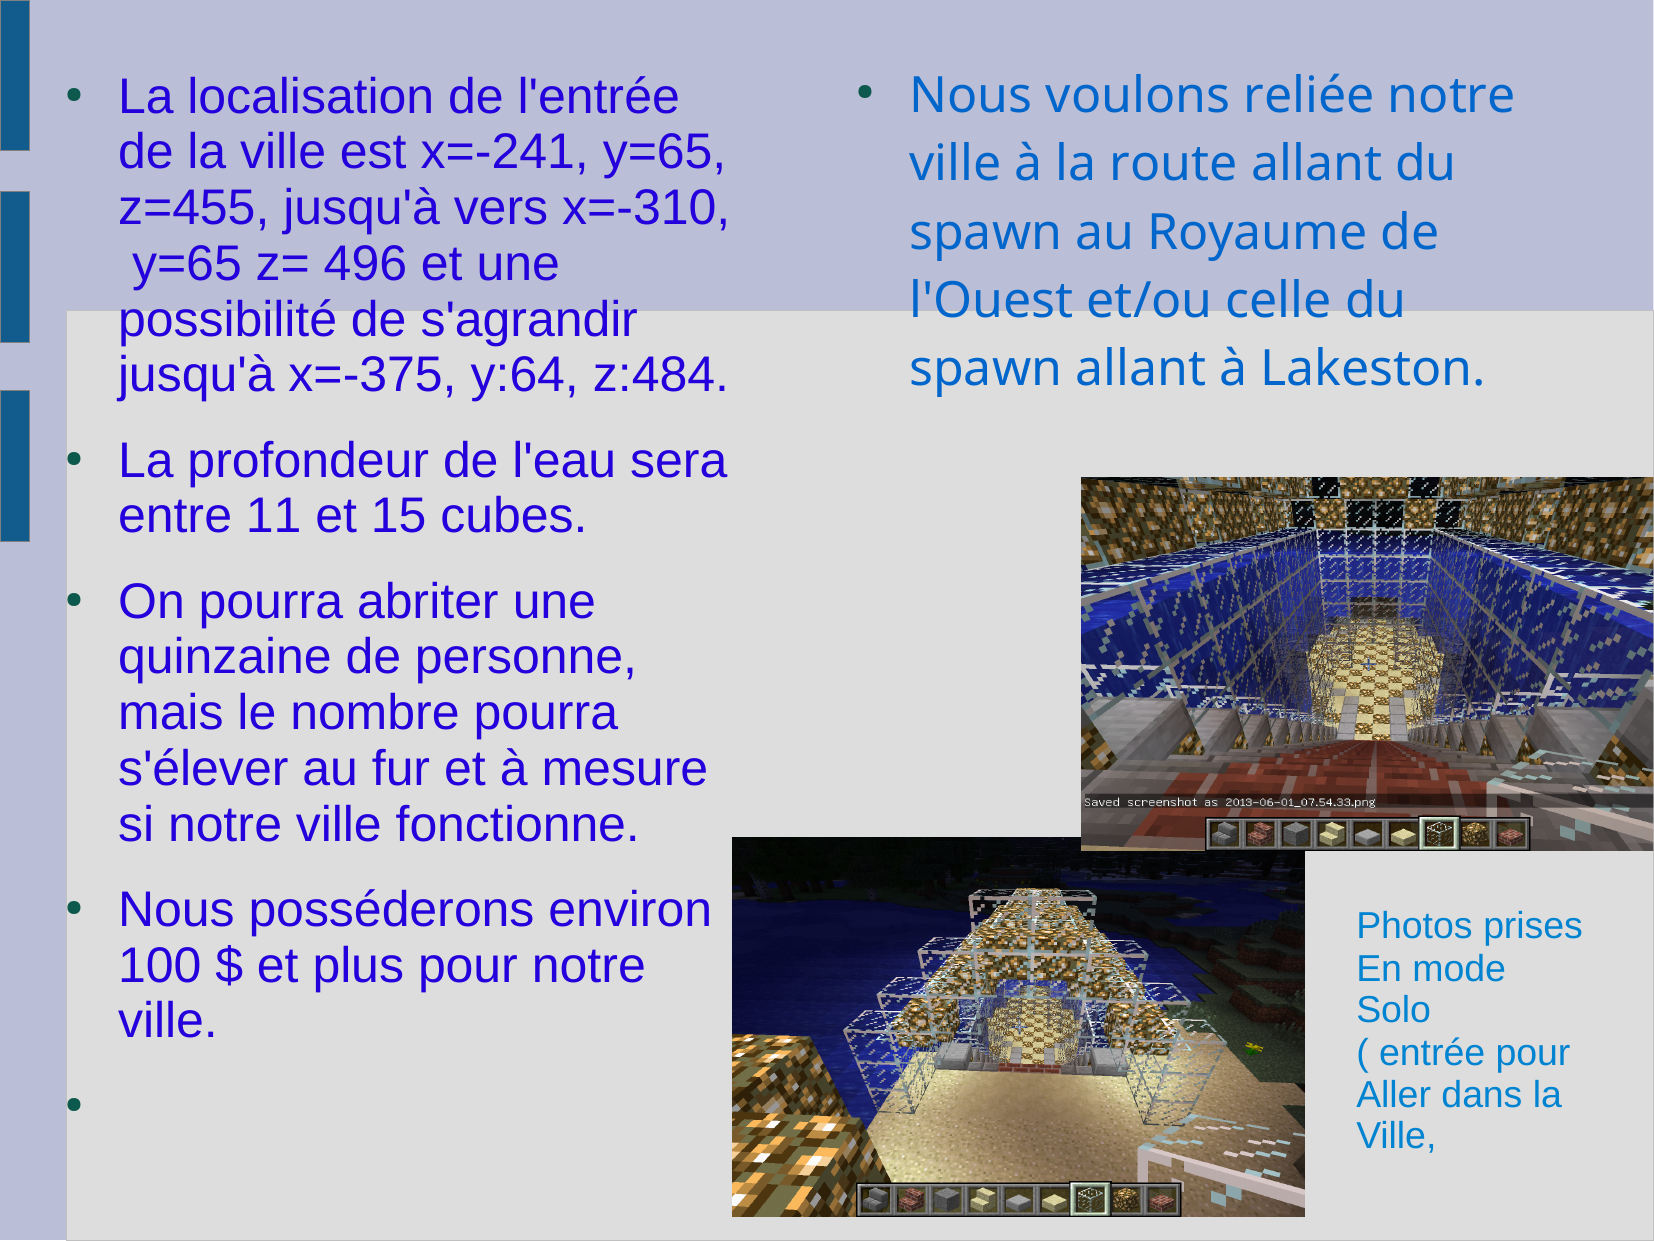

Nous voulons reliée notre ville à la route allant du spawn au Royaume de l'Ouest et/ou celle du spawn allant à Lakeston.
# La localisation de l'entrée de la ville est x=-241, y=65, z=455, jusqu'à vers x=-310, y=65 z= 496 et une possibilité de s'agrandir jusqu'à x=-375, y:64, z:484.
La profondeur de l'eau sera entre 11 et 15 cubes.
On pourra abriter une quinzaine de personne, mais le nombre pourra s'élever au fur et à mesure si notre ville fonctionne.
Nous posséderons environ 100 $ et plus pour notre ville.
Photos prises
En mode
Solo
( entrée pour
Aller dans la
Ville,